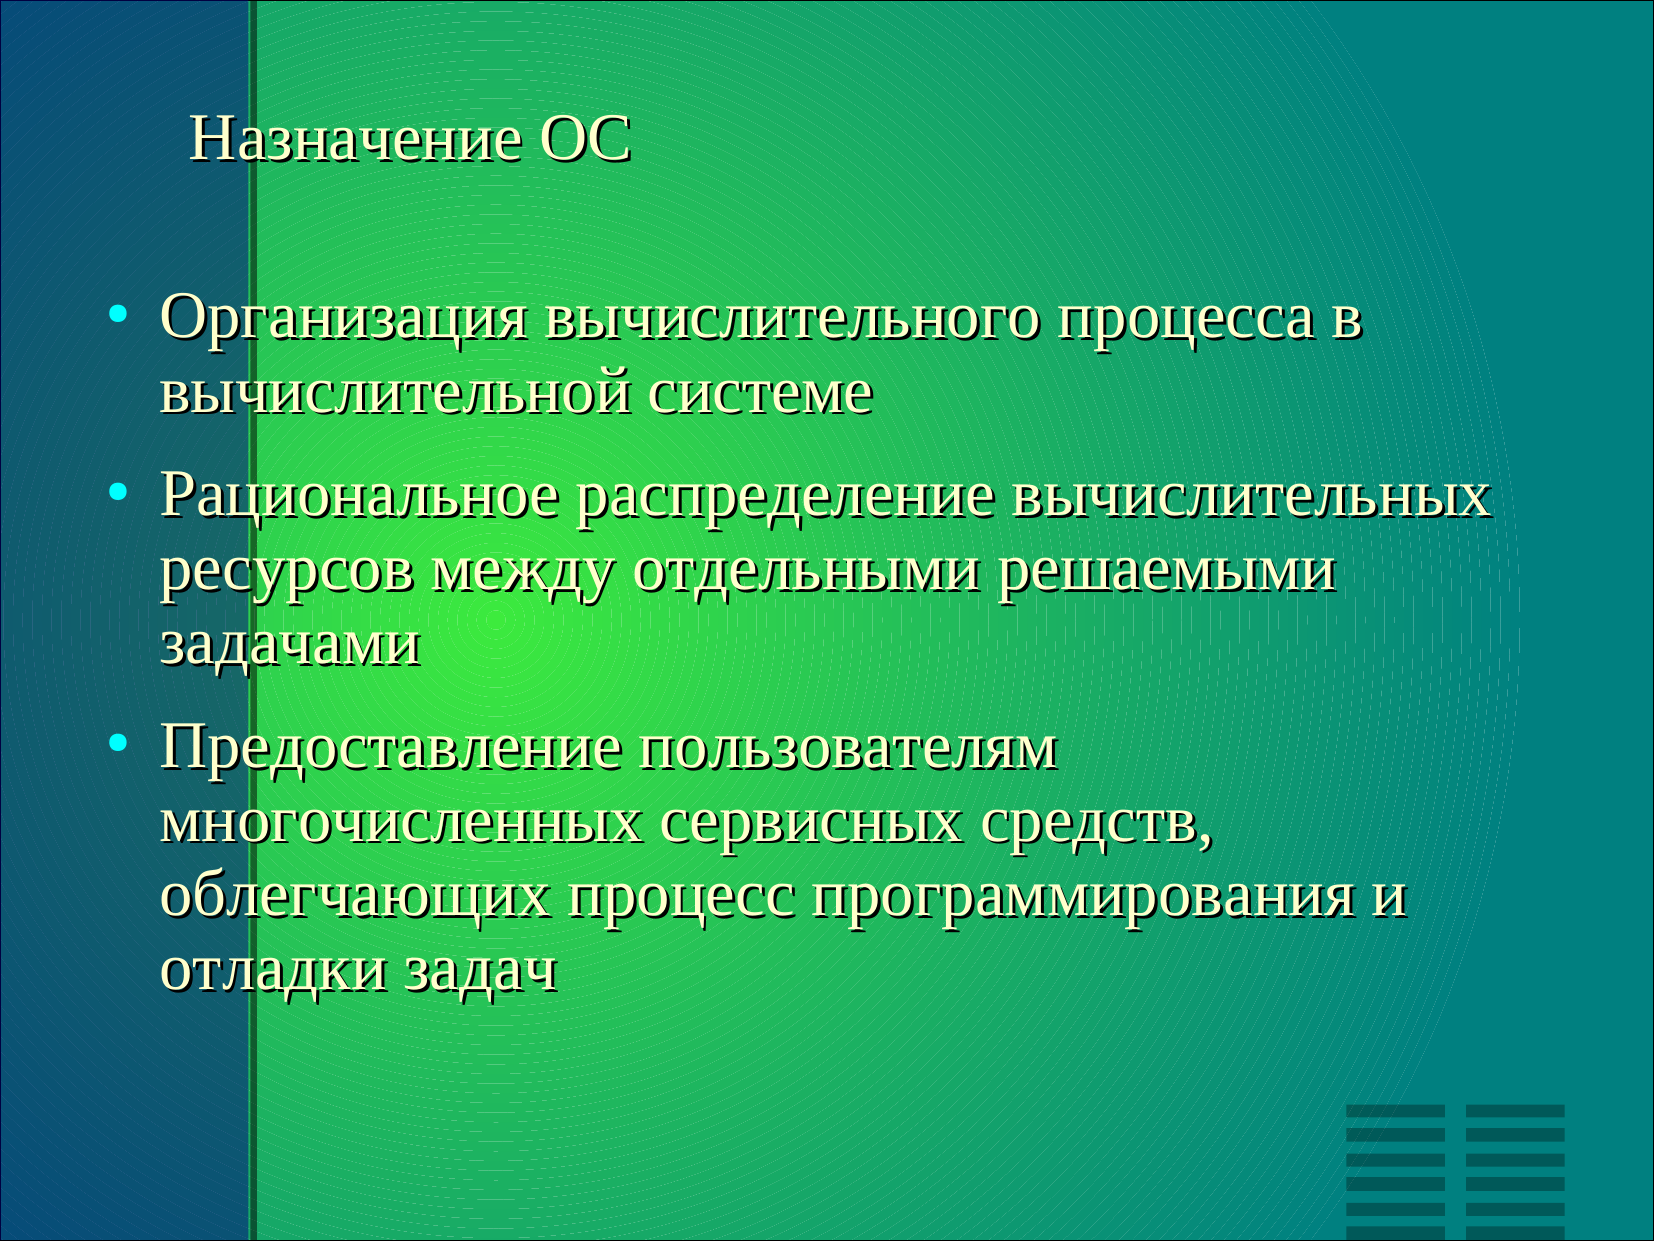

#
Назначение ОС
Организация вычислительного процесса в вычислительной системе
Рациональное распределение вычислительных ресурсов между отдельными решаемыми задачами
Предоставление пользователям многочисленных сервисных средств, облегчающих процесс программирования и отладки задач